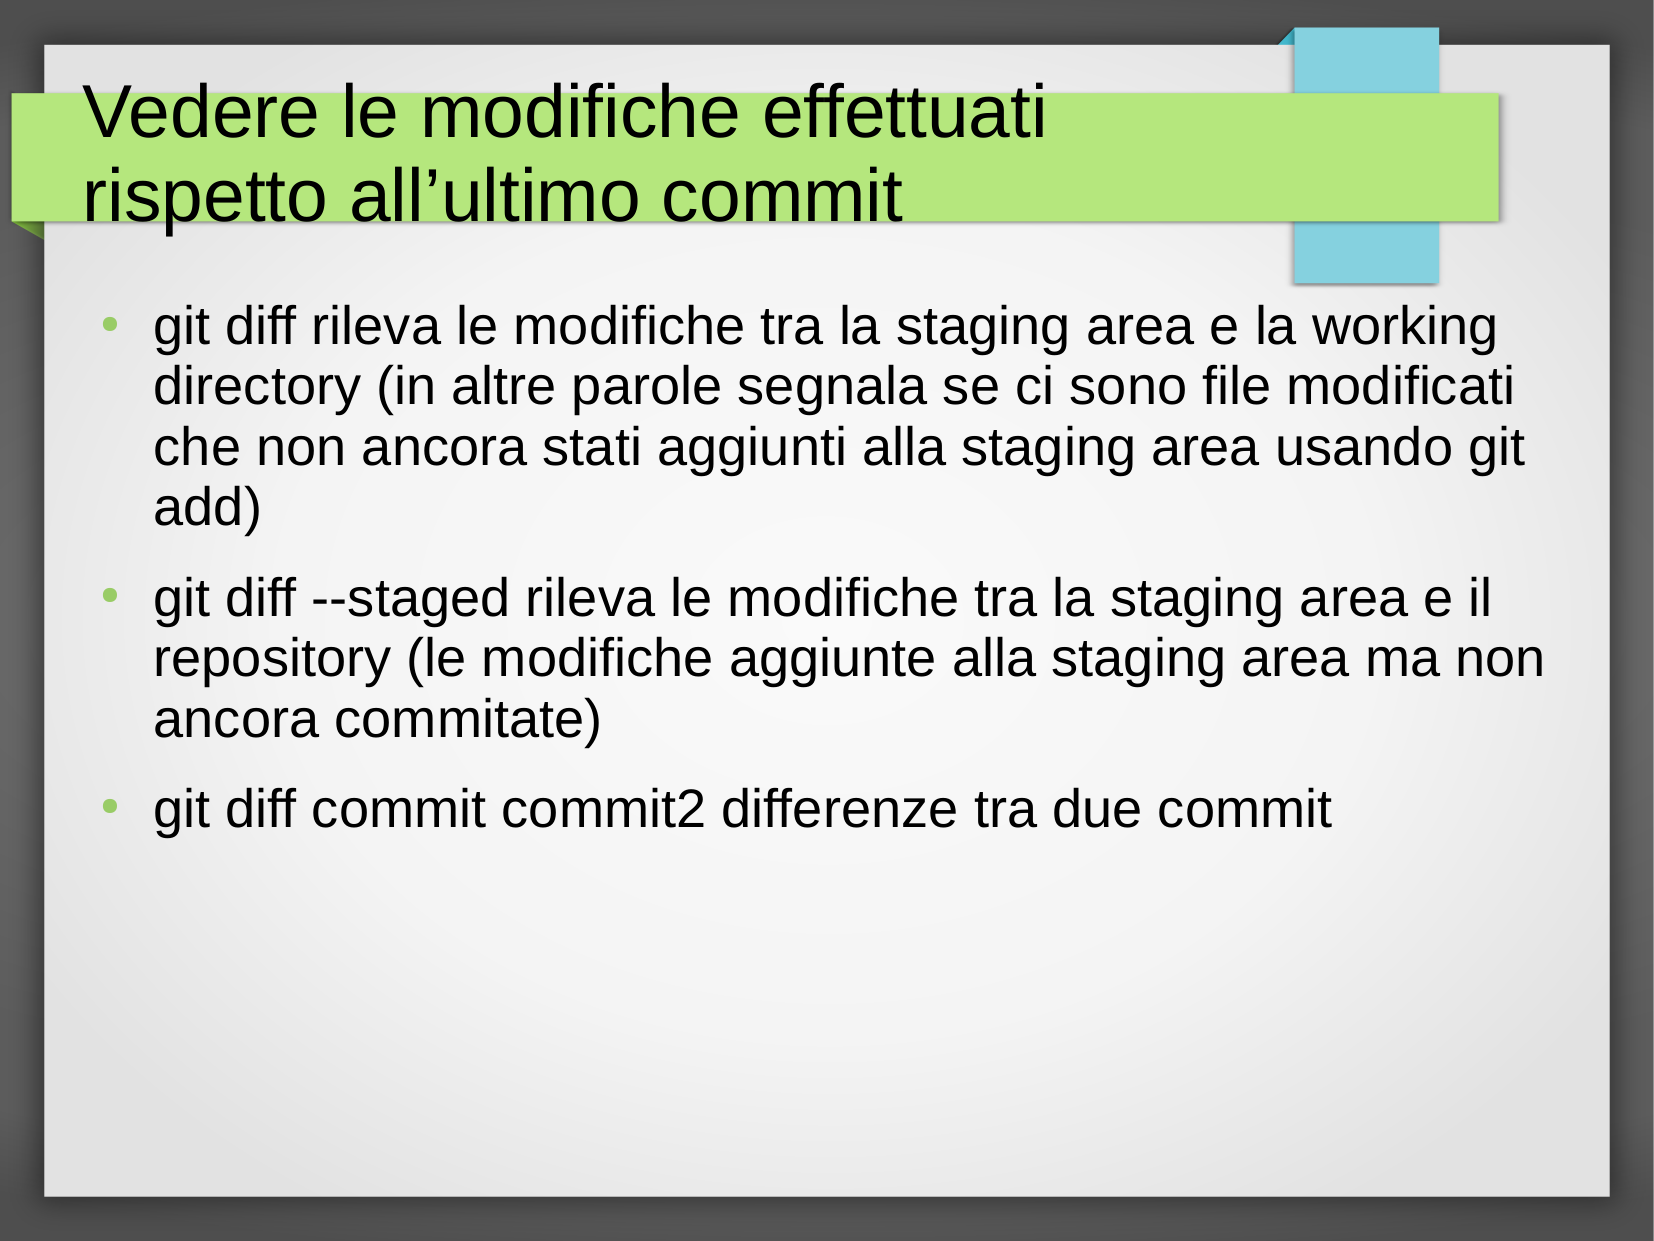

# Vedere le modifiche effettuati rispetto all’ultimo commit
git diff rileva le modifiche tra la staging area e la working directory (in altre parole segnala se ci sono file modificati che non ancora stati aggiunti alla staging area usando git add)
git diff --staged rileva le modifiche tra la staging area e il repository (le modifiche aggiunte alla staging area ma non ancora commitate)
git diff commit commit2 differenze tra due commit